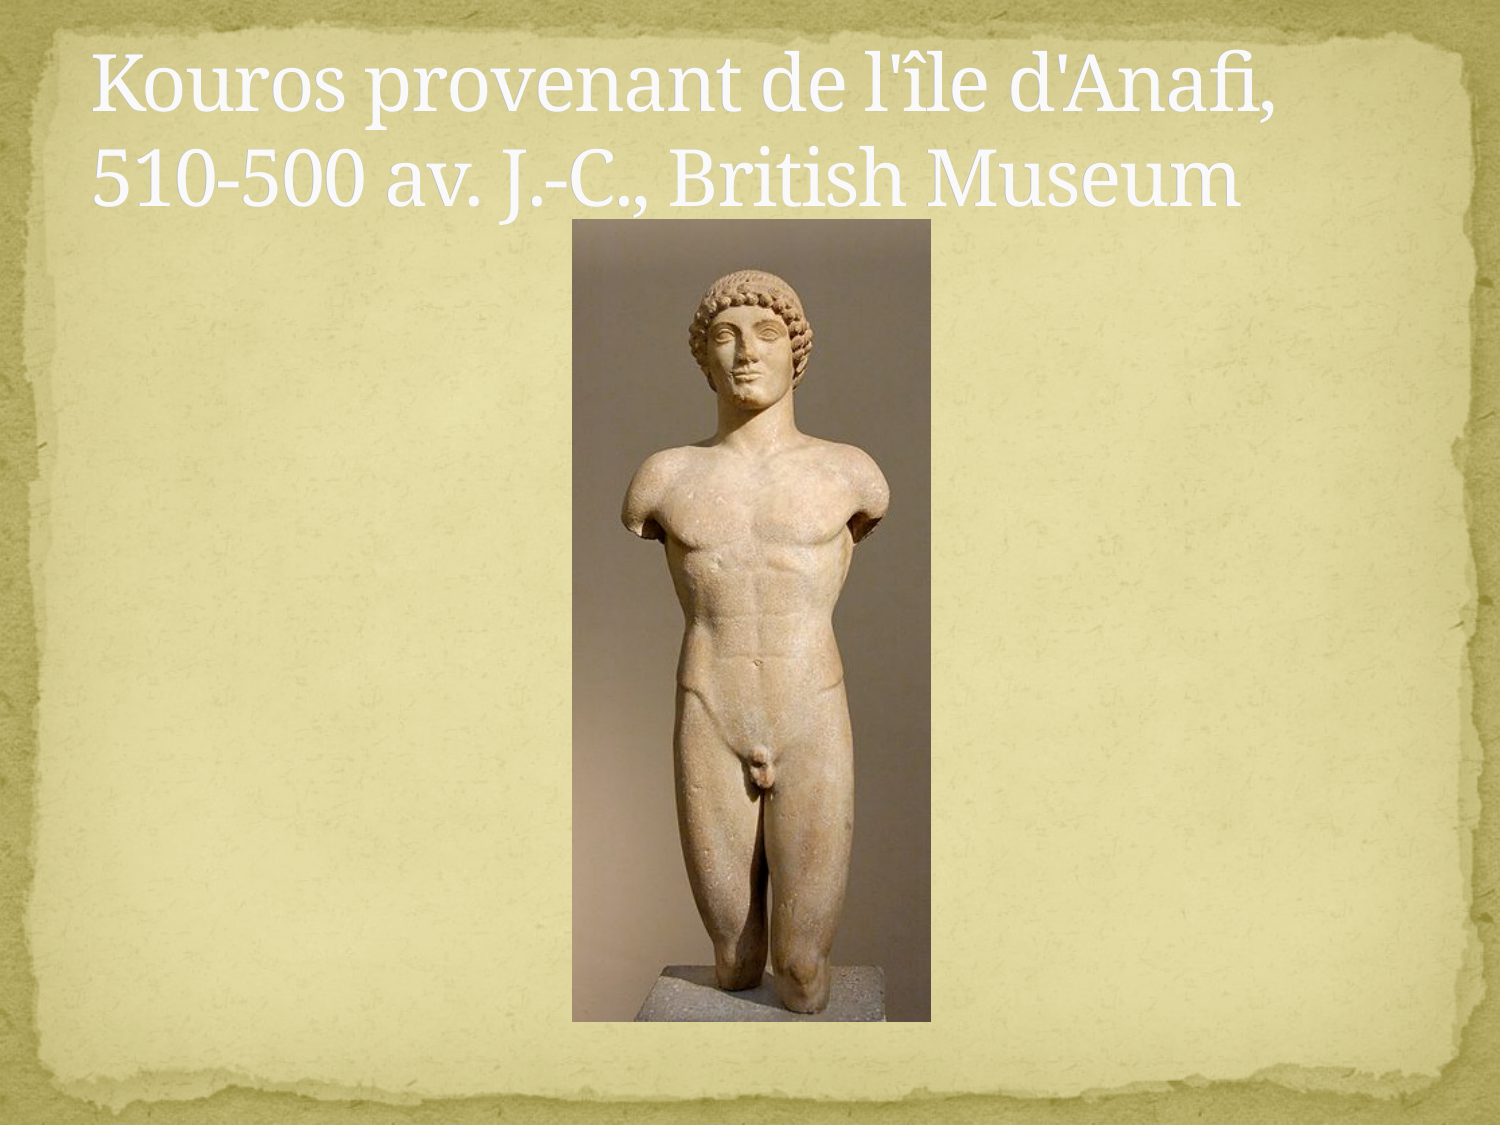

# Kouros provenant de l'île d'Anafi, 510-500 av. J.-C., British Museum